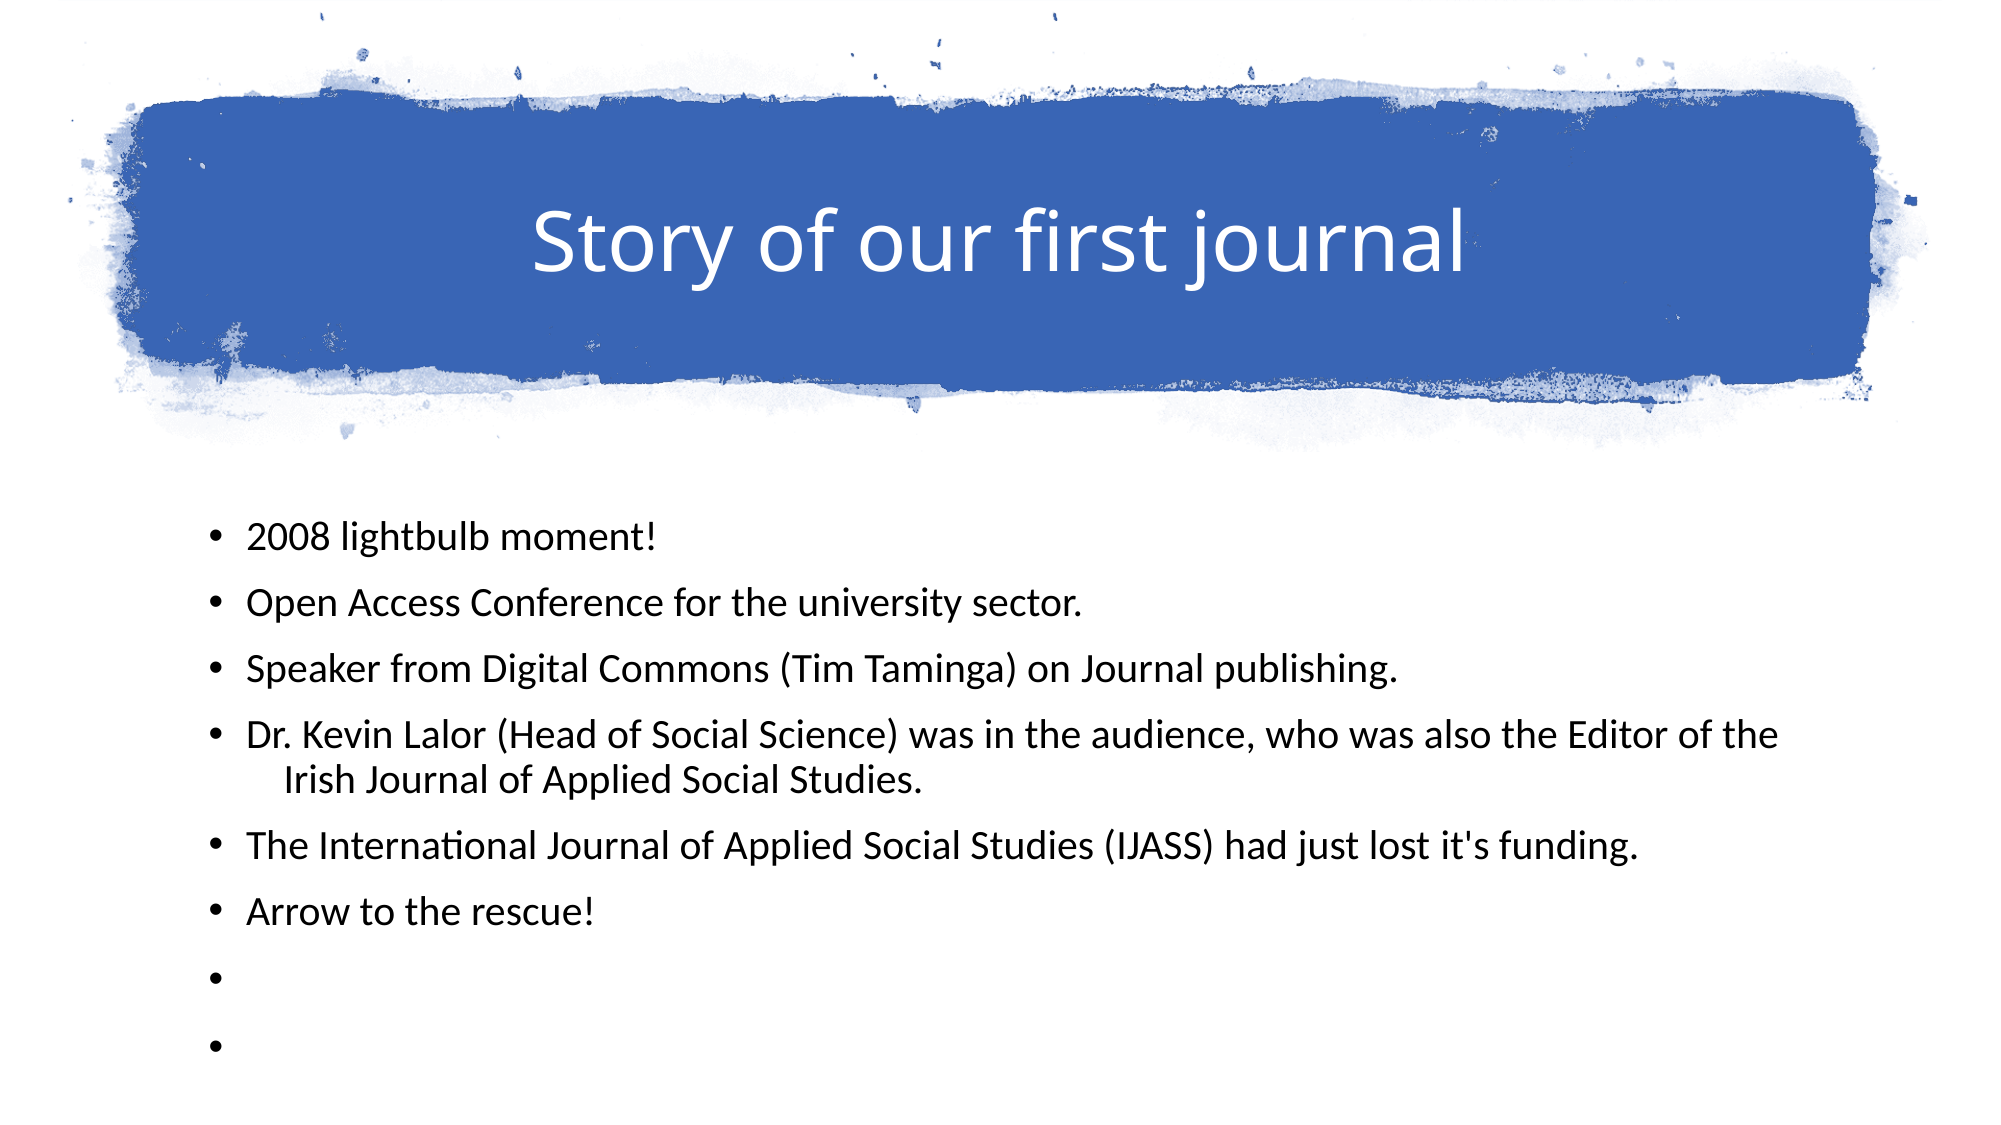

# Story of our first journal
2008 lightbulb moment!
Open Access Conference for the university sector.
Speaker from Digital Commons (Tim Taminga) on Journal publishing.
Dr. Kevin Lalor (Head of Social Science) was in the audience, who was also the Editor of the Irish Journal of Applied Social Studies.
The International Journal of Applied Social Studies (IJASS) had just lost it's funding.
Arrow to the rescue!